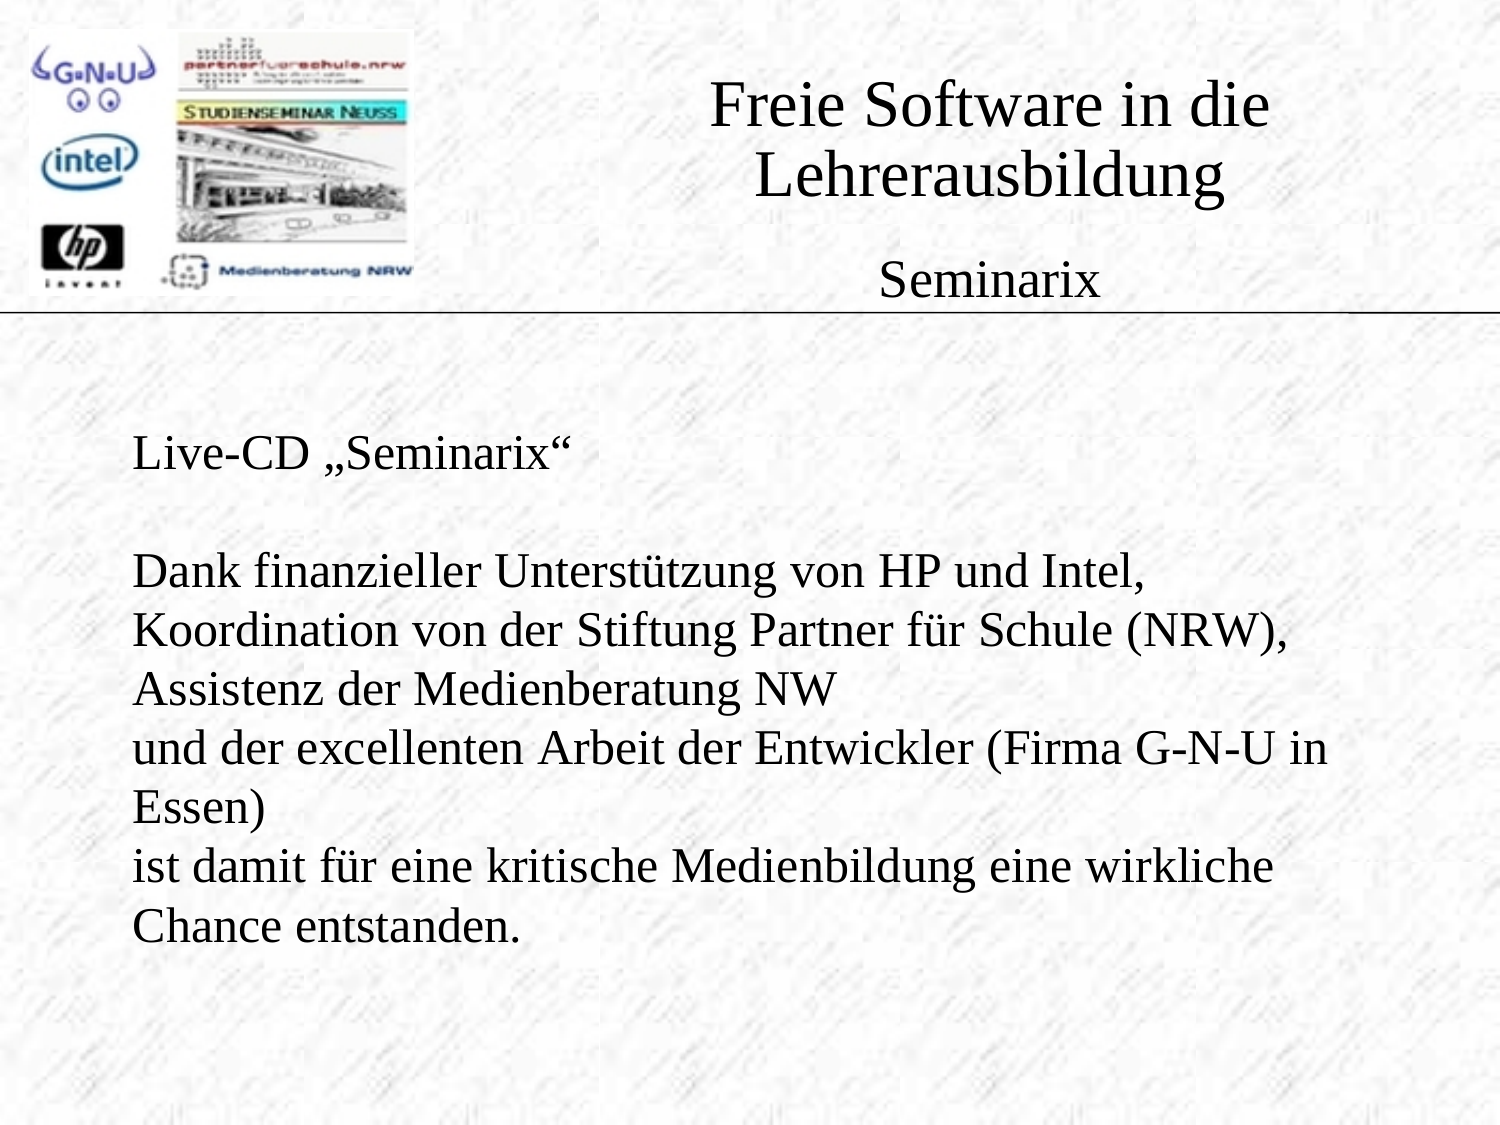

Freie Software in die Lehrerausbildung
Seminarix
Live-CD „Seminarix“
Dank finanzieller Unterstützung von HP und Intel,
Koordination von der Stiftung Partner für Schule (NRW),
Assistenz der Medienberatung NW
und der excellenten Arbeit der Entwickler (Firma G-N-U in Essen)
ist damit für eine kritische Medienbildung eine wirkliche Chance entstanden.